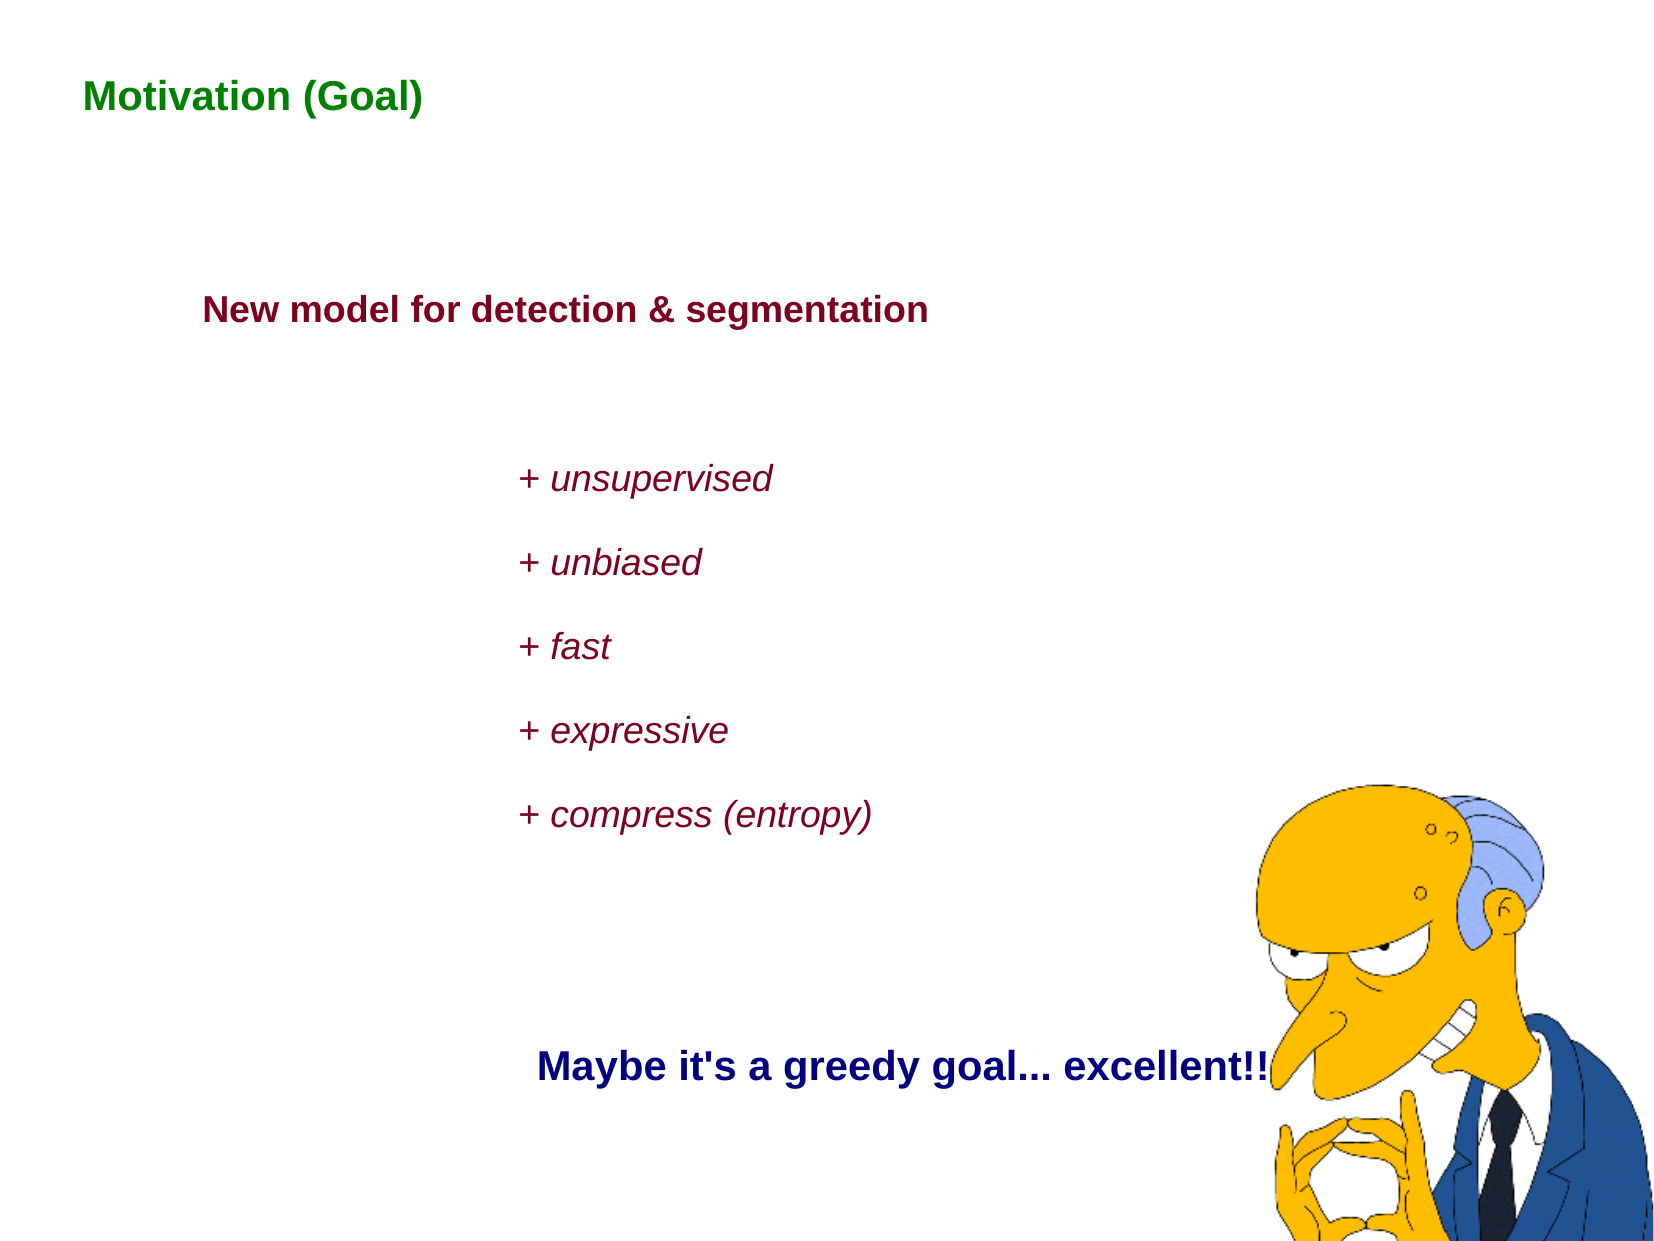

# Motivation (Goal)
New model for detection & segmentation
+ unsupervised
+ unbiased
+ fast
+ expressive
+ compress (entropy)
Maybe it's a greedy goal... excellent!!